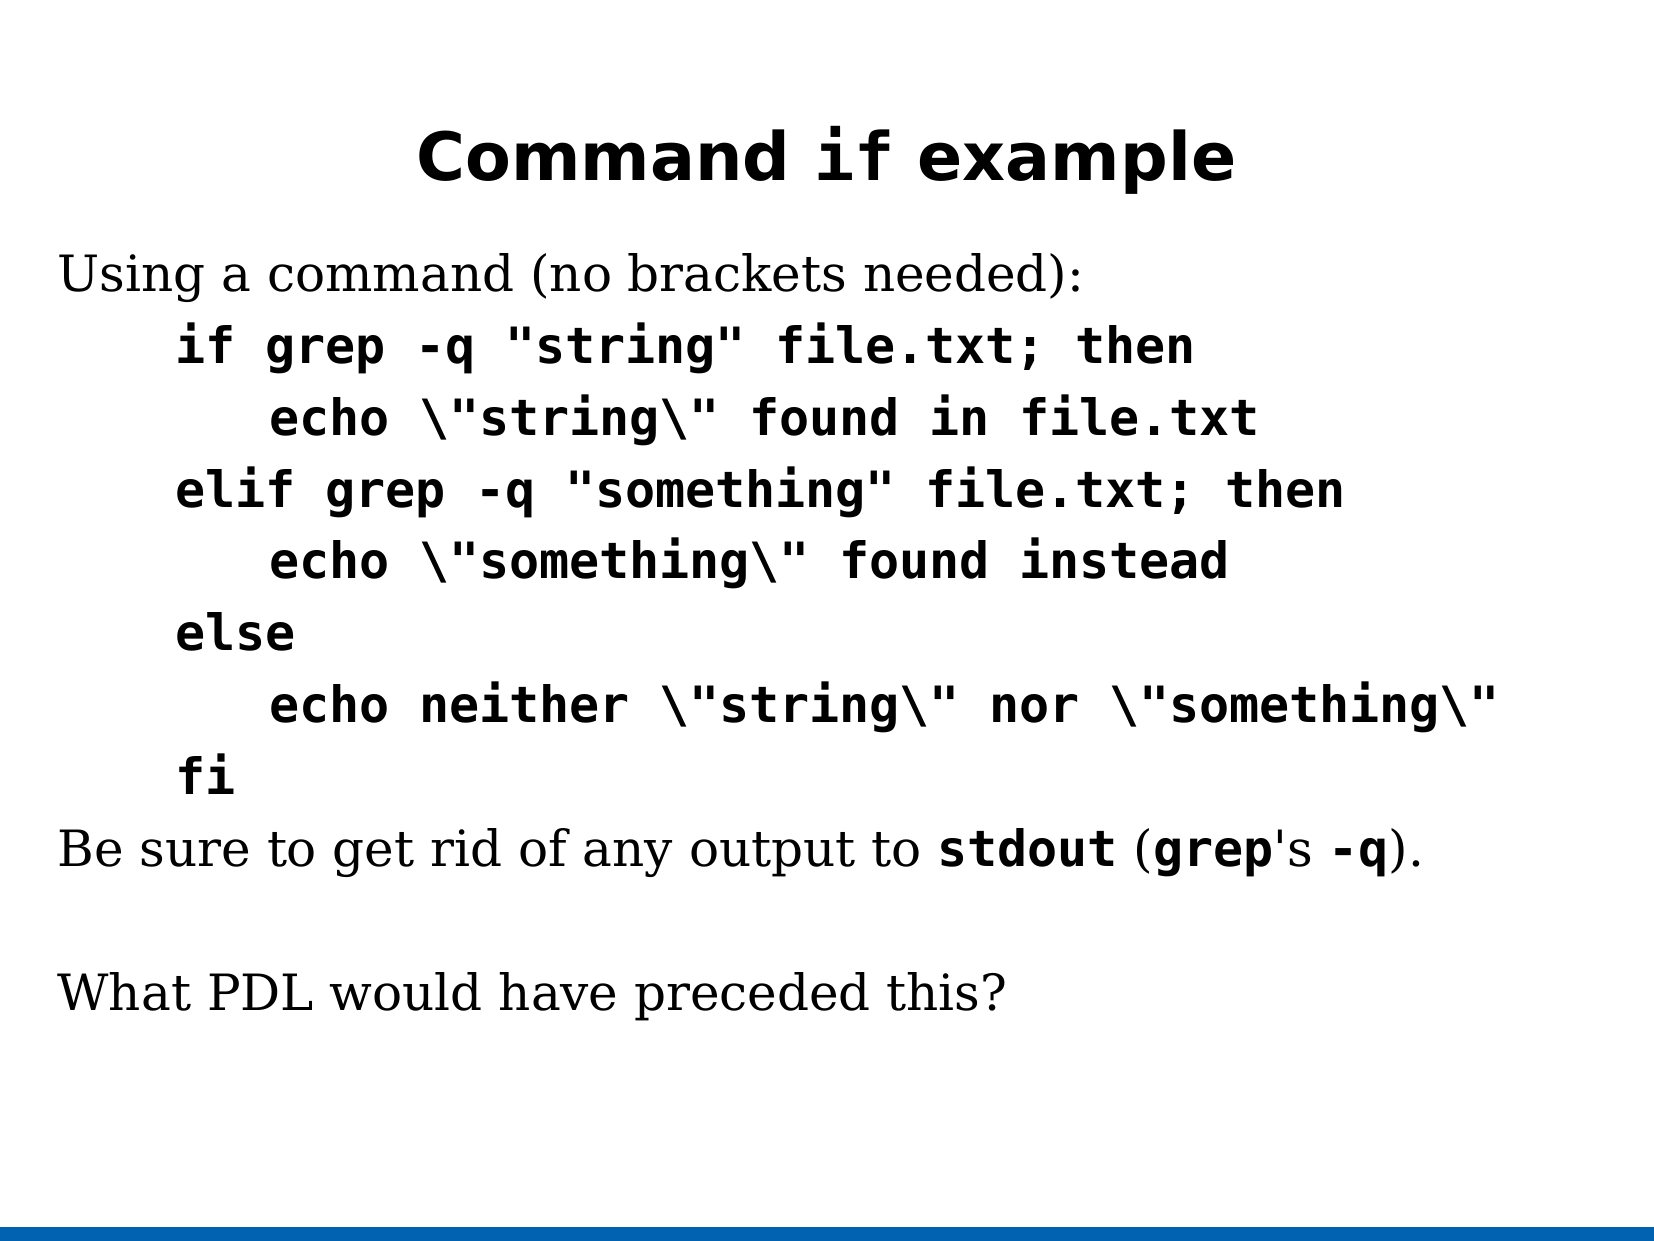

# Command if example
Using a command (no brackets needed):
if grep -q "string" file.txt; then
	echo \"string\" found in file.txt
elif grep -q "something" file.txt; then
	echo \"something\" found instead
else
	echo neither \"string\" nor \"something\"
fi
Be sure to get rid of any output to stdout (grep's -q).
What PDL would have preceded this?